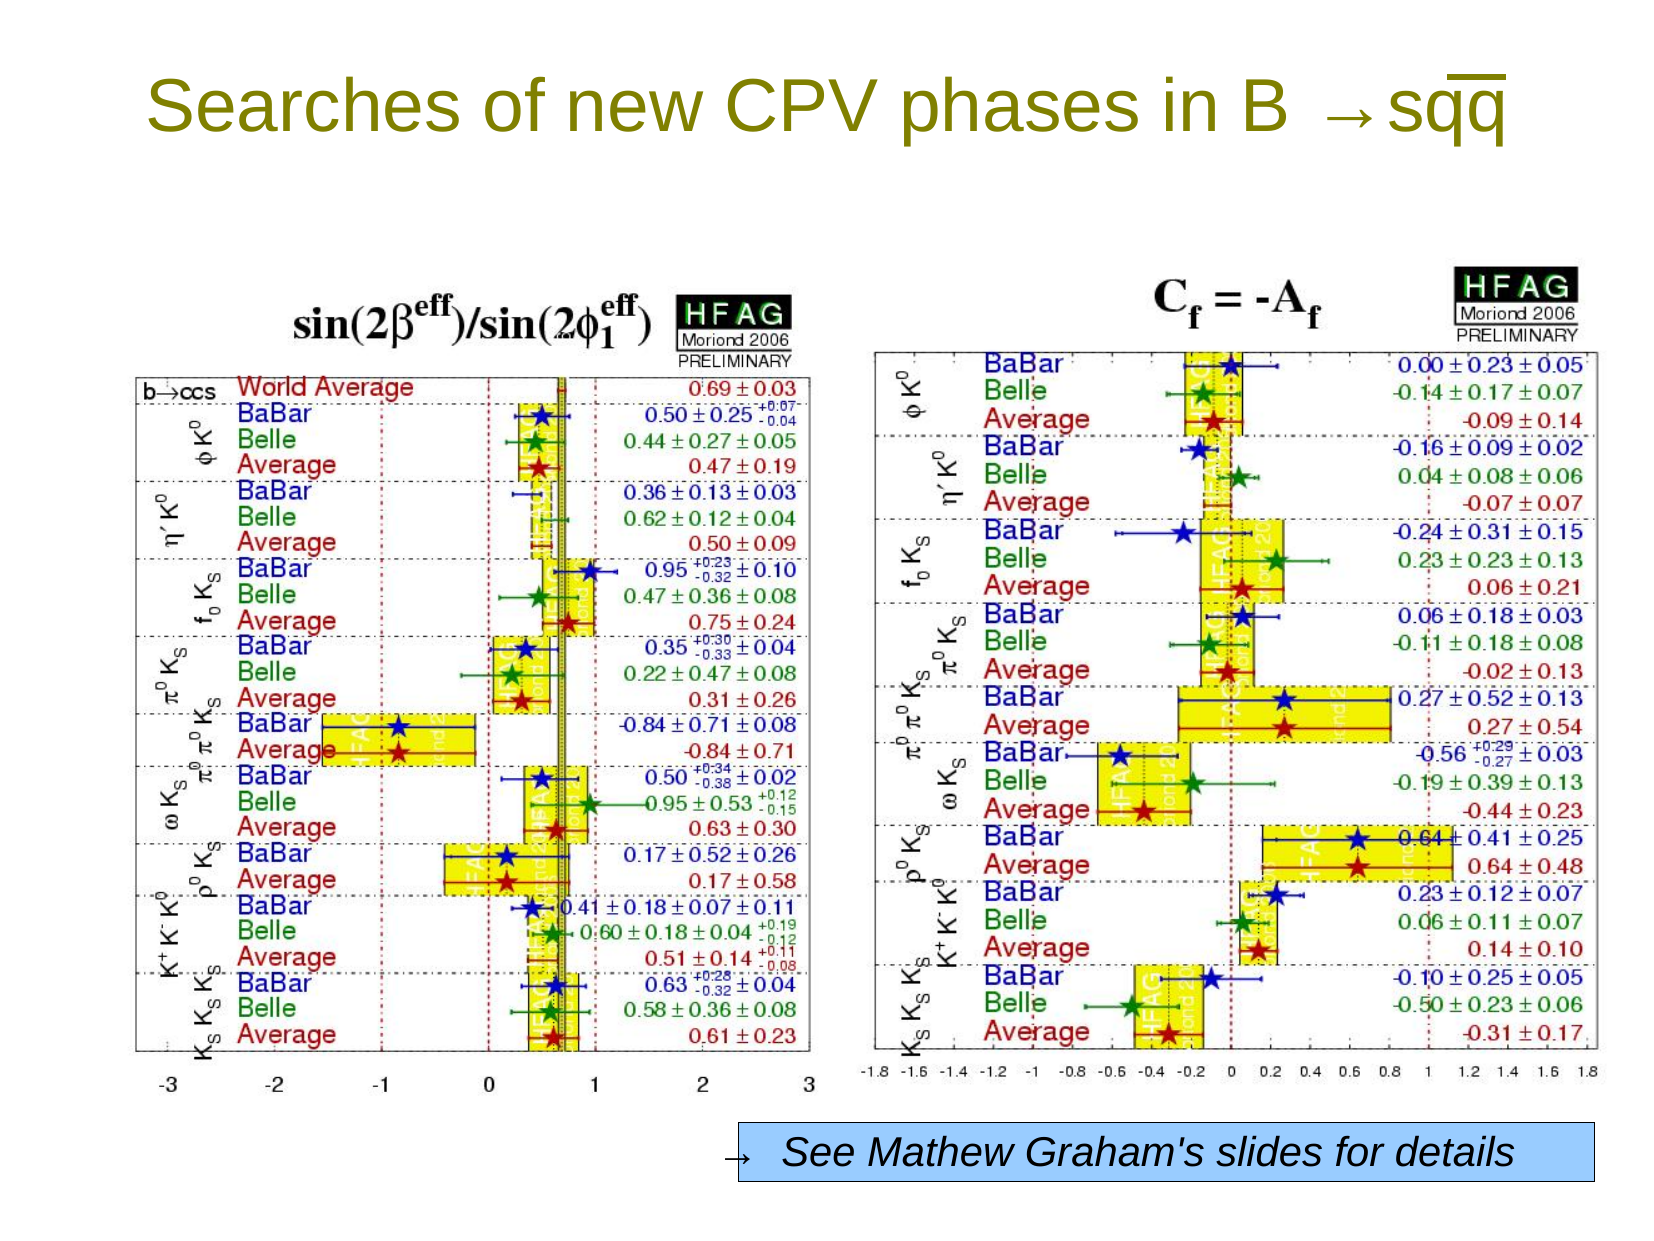

# Searches of new CPV phases in B →sqq
→ See Mathew Graham's slides for details